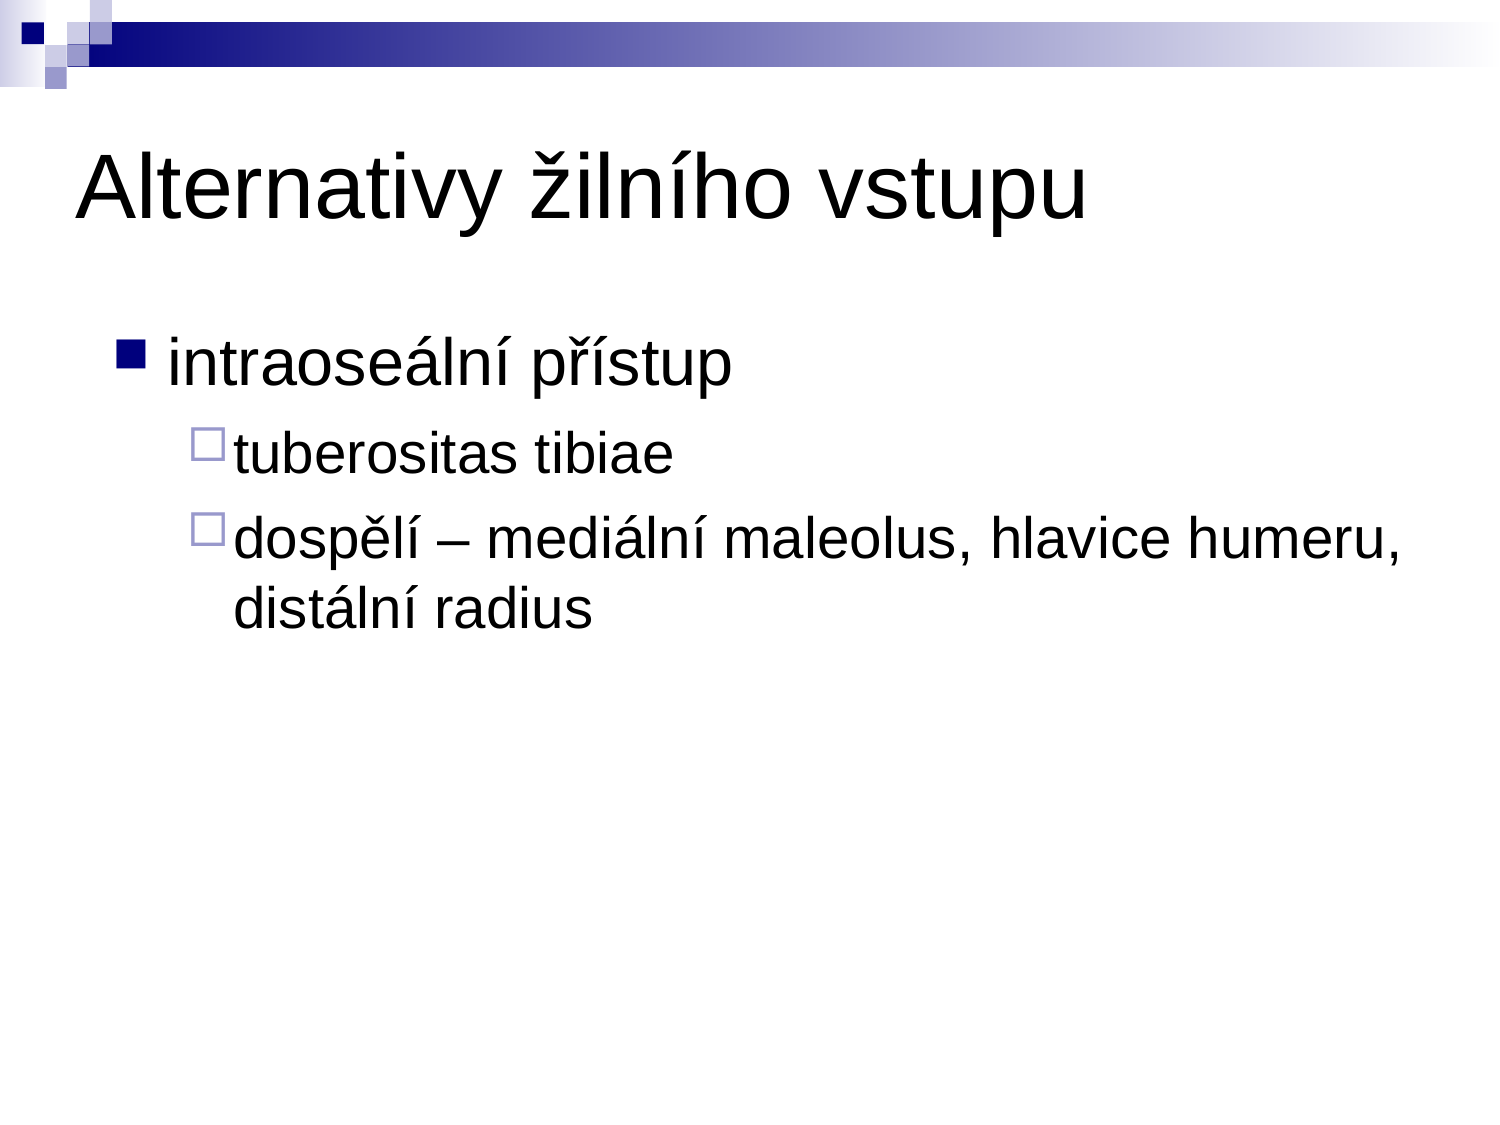

# Alternativy žilního vstupu
intraoseální přístup
tuberositas tibiae
dospělí – mediální maleolus, hlavice humeru, distální radius